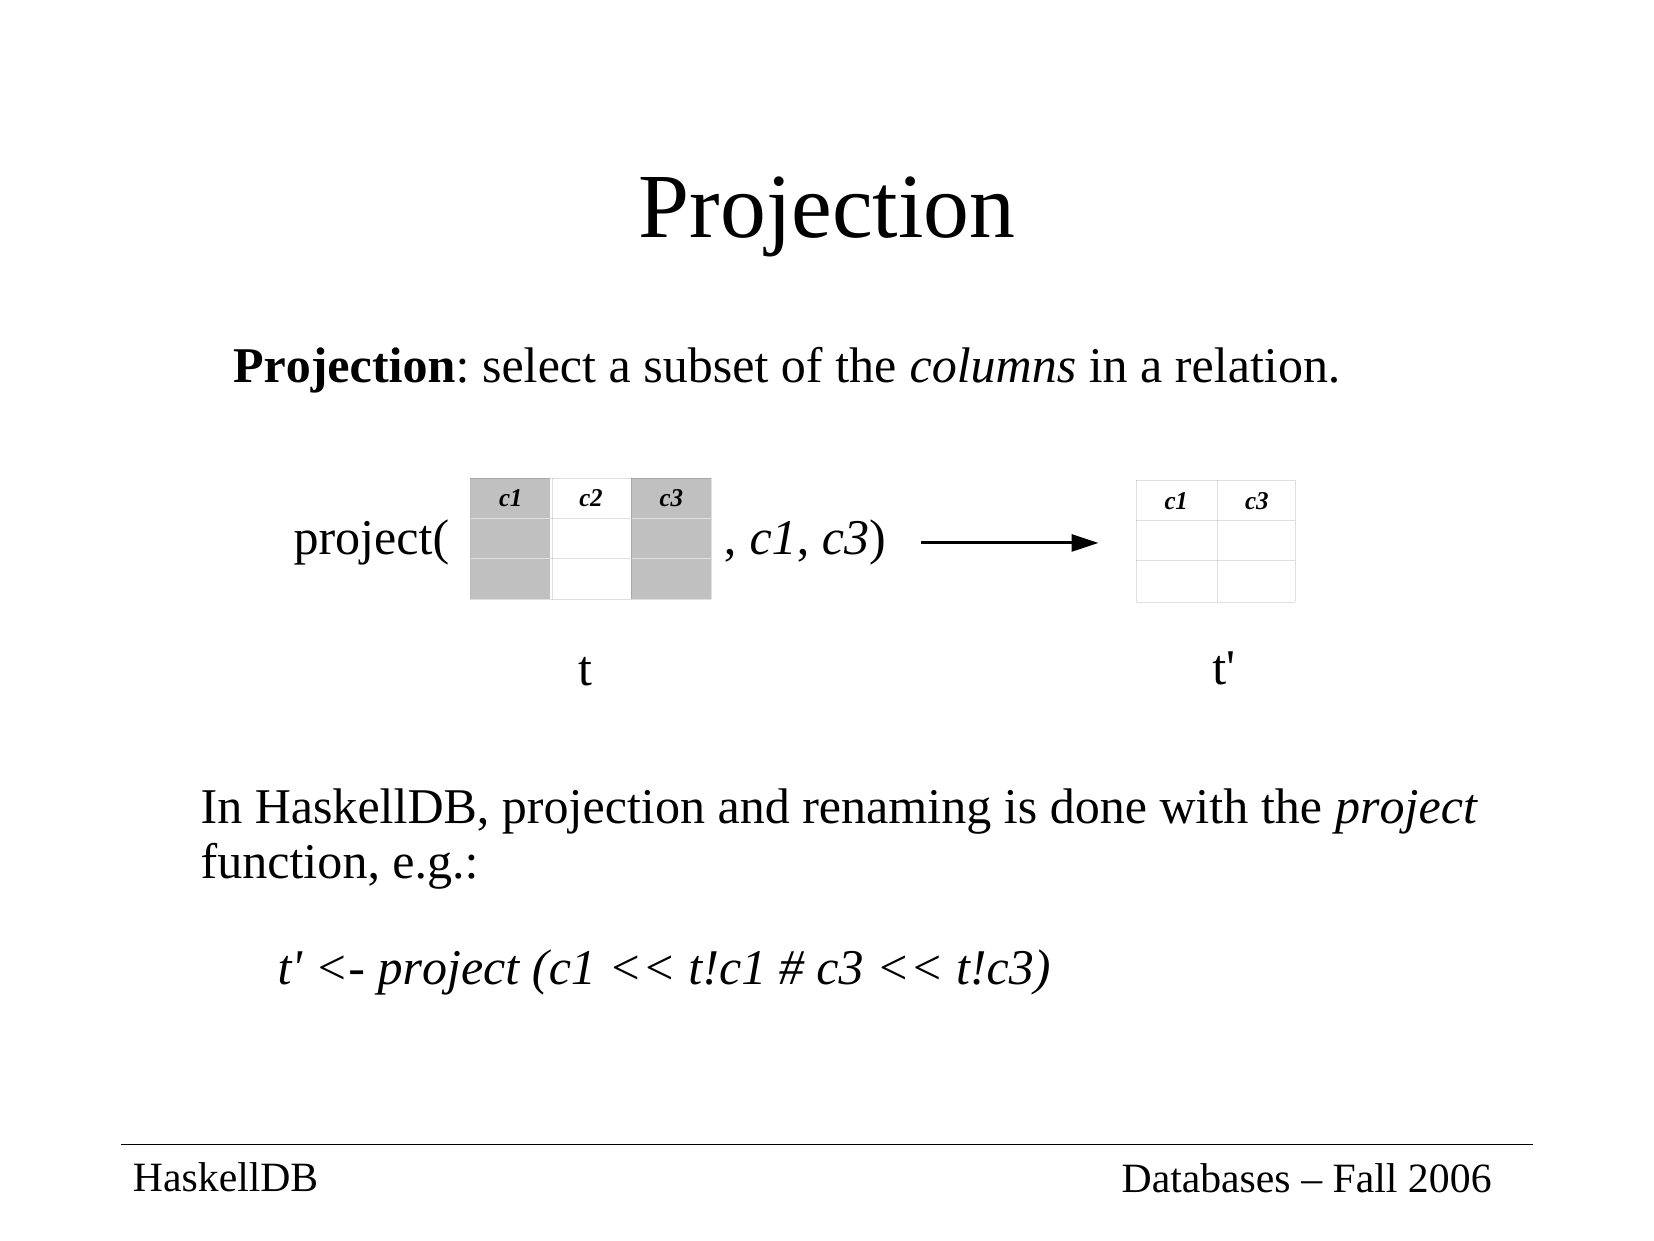

# Projection
Projection: select a subset of the columns in a relation.
project( , c1, c3)
t'
t
In HaskellDB, projection and renaming is done with the project function, e.g.:
t' <- project (c1 << t!c1 # c3 << t!c3)